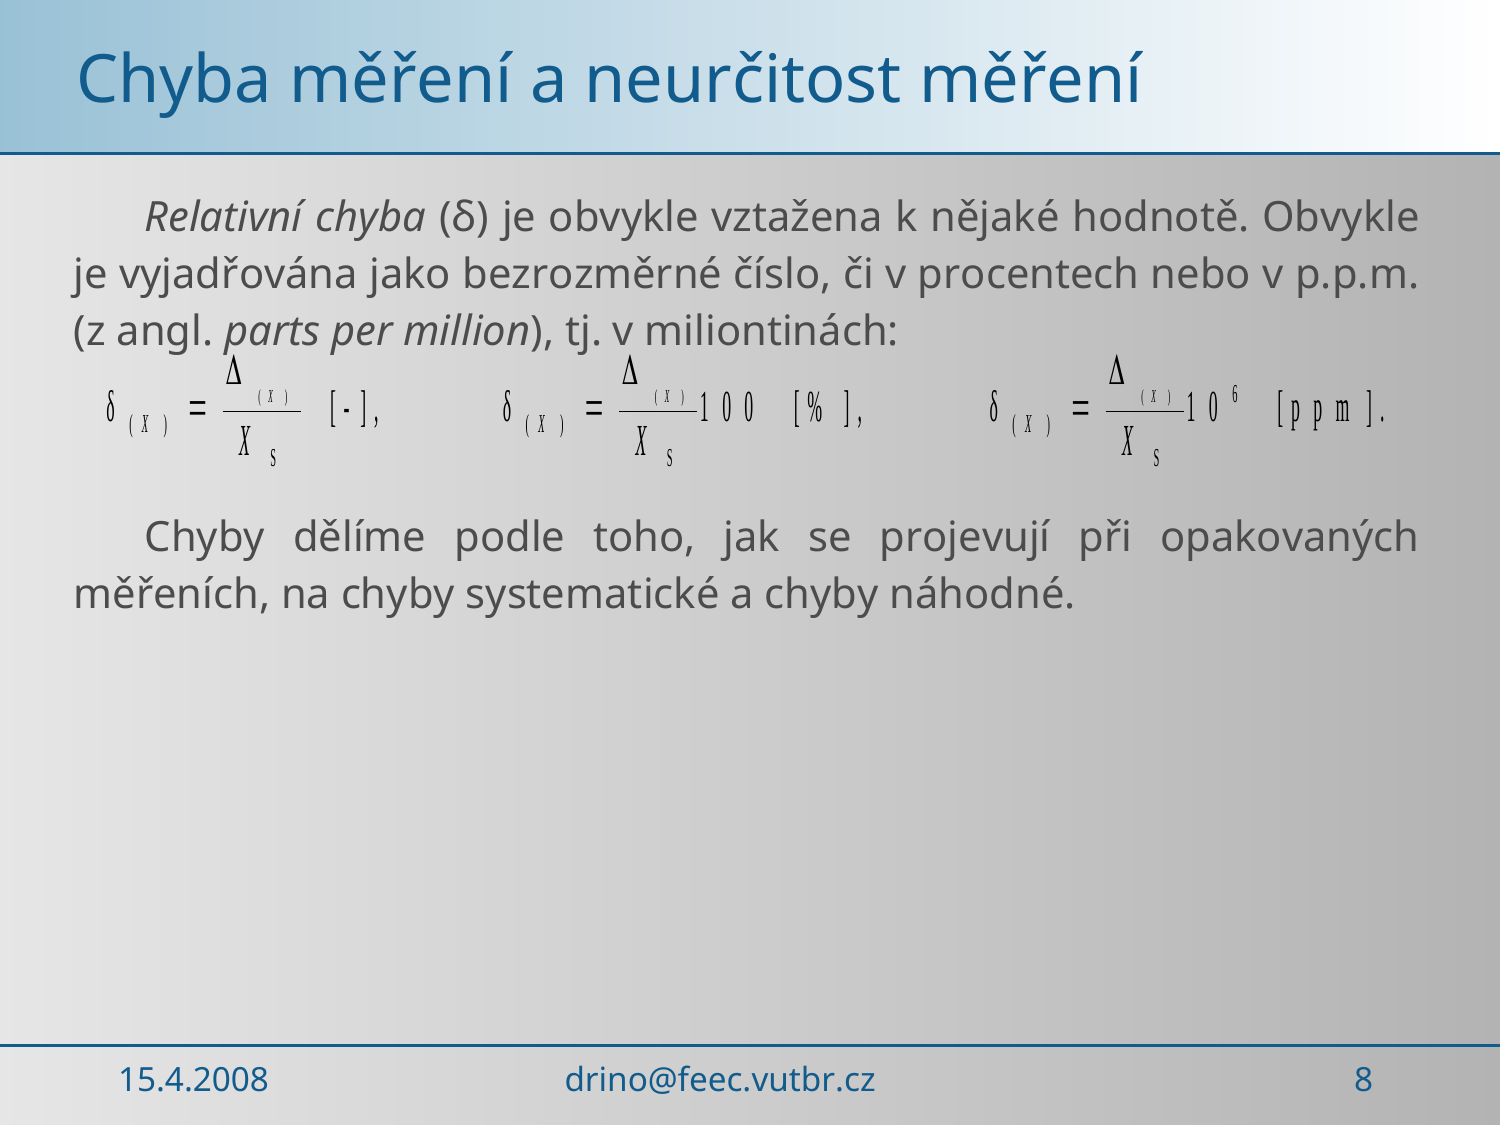

# Chyba měření a neurčitost měření
Relativní chyba (δ) je obvykle vztažena k nějaké hodnotě. Obvykle je vyjadřována jako bezrozměrné číslo, či v procentech nebo v p.p.m. (z angl. parts per million), tj. v miliontinách:
Chyby dělíme podle toho, jak se projevují při opakovaných měřeních, na chyby systematické a chyby náhodné.
15.4.2008
drino@feec.vutbr.cz